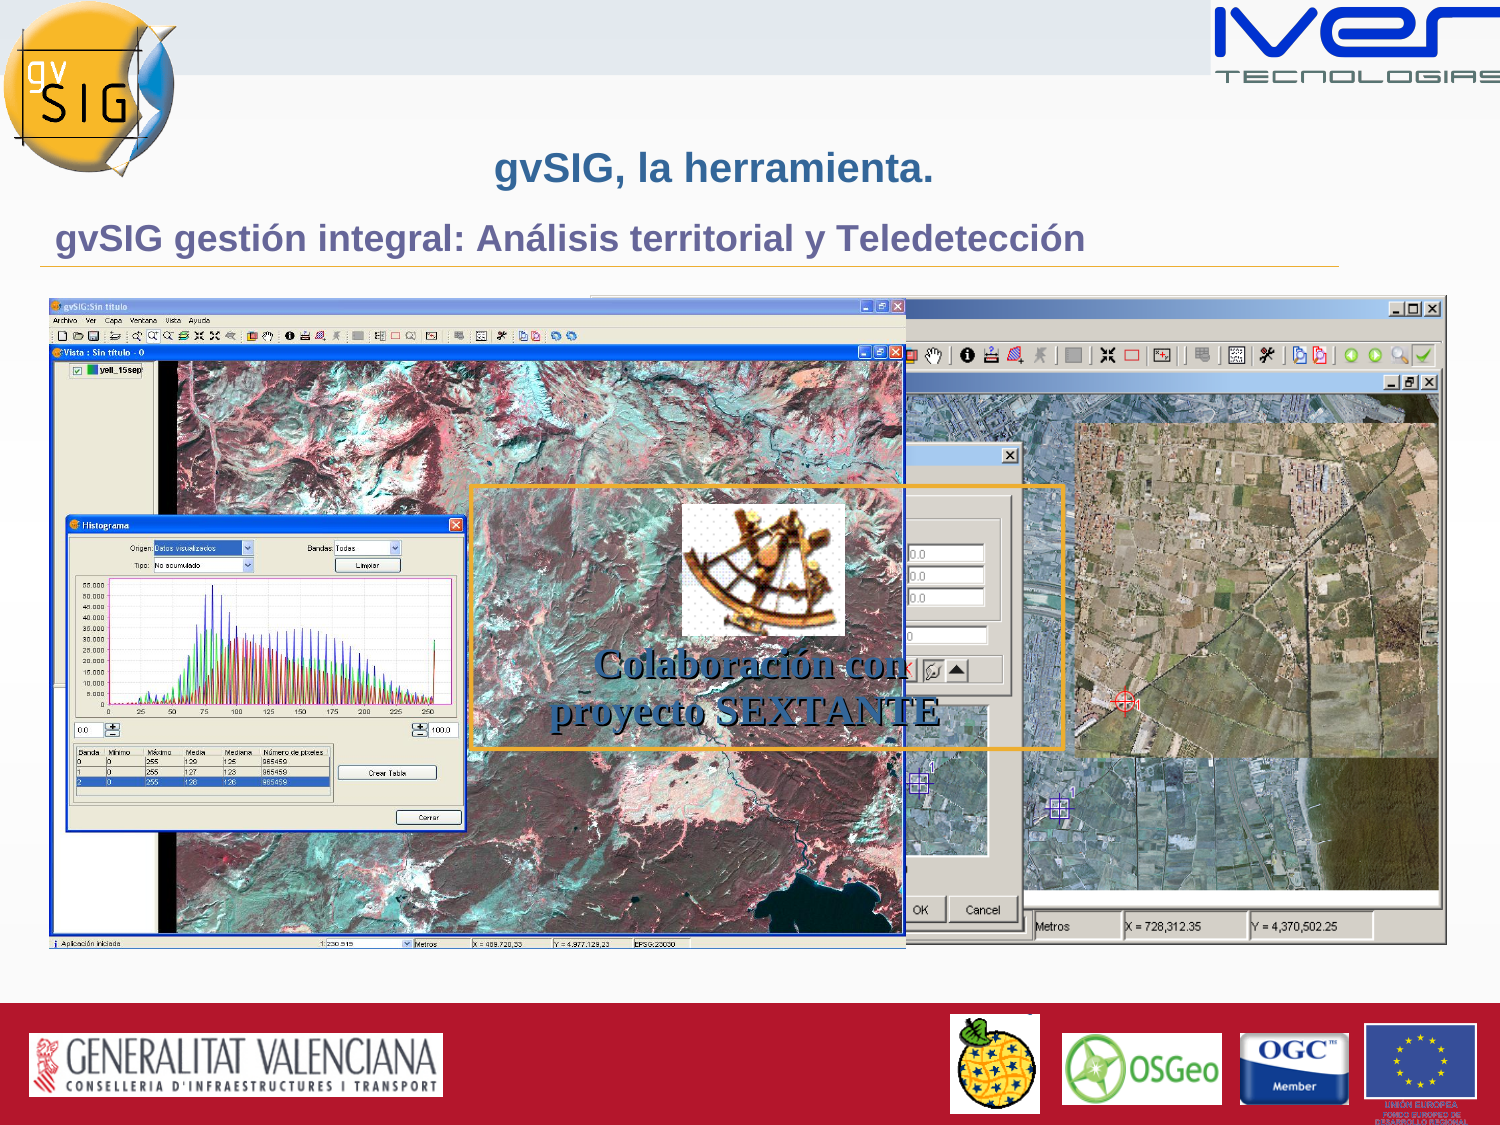

gvSIG, la herramienta.
gvSIG gestión integral: Análisis territorial y Teledetección
 Colaboración con
 proyecto SEXTANTE